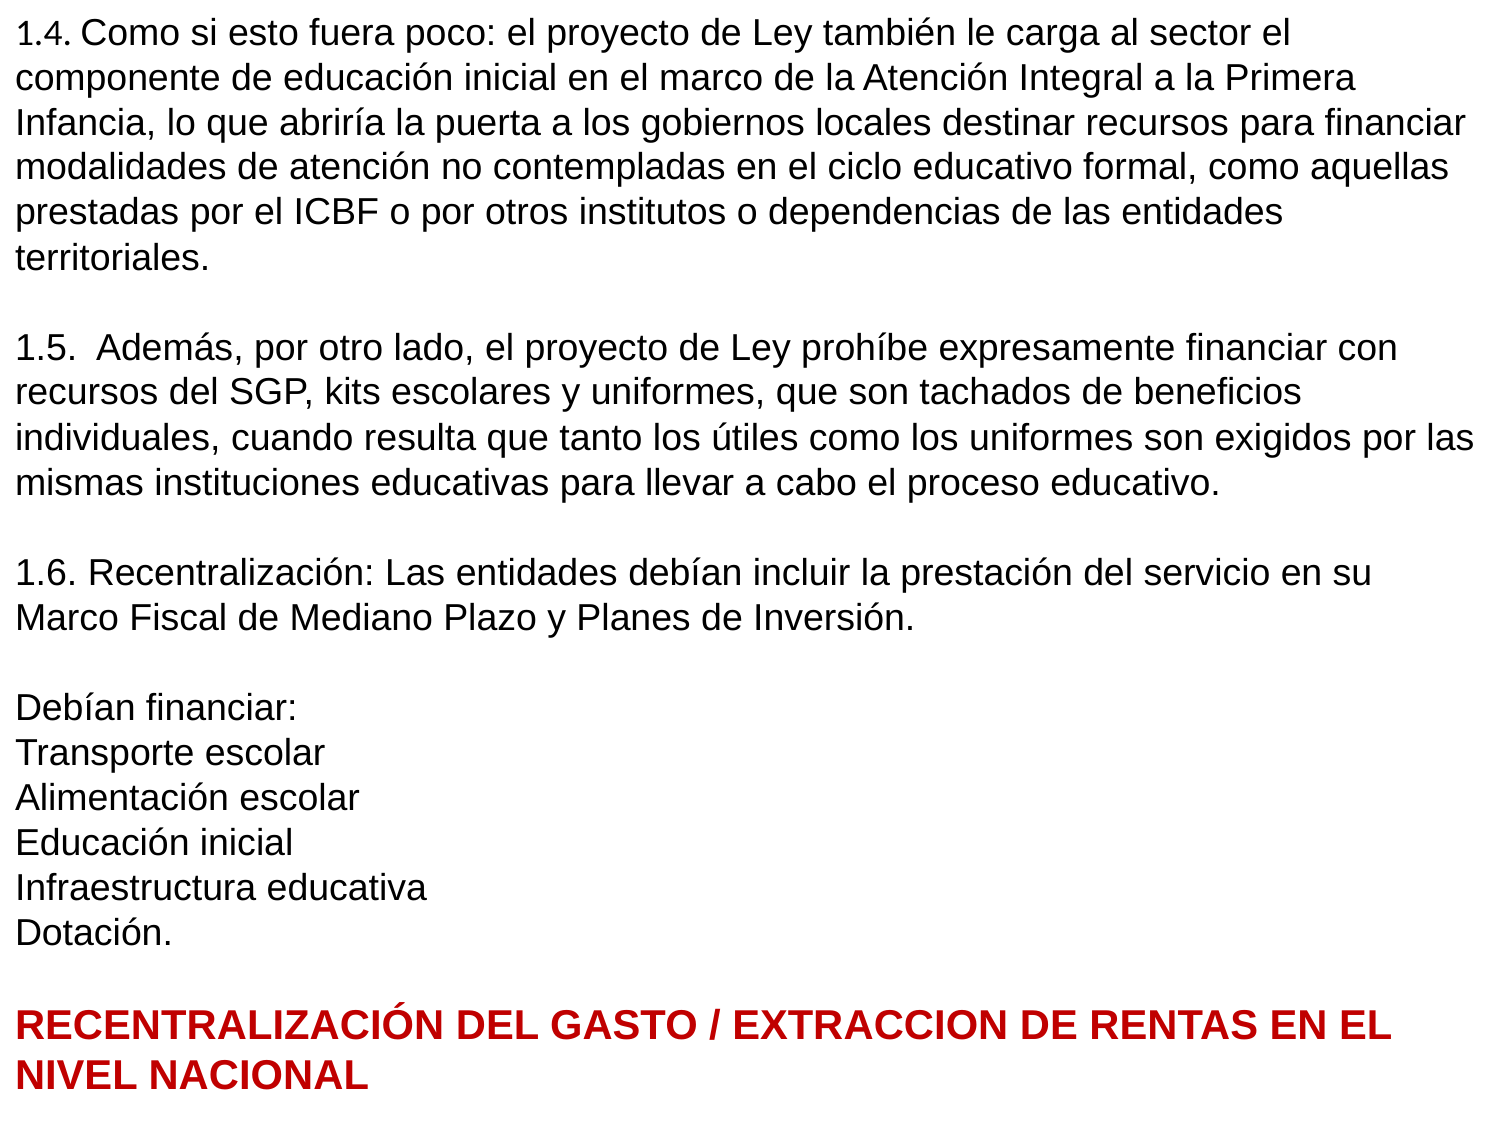

1.4. Como si esto fuera poco: el proyecto de Ley también le carga al sector el componente de educación inicial en el marco de la Atención Integral a la Primera Infancia, lo que abriría la puerta a los gobiernos locales destinar recursos para financiar modalidades de atención no contempladas en el ciclo educativo formal, como aquellas prestadas por el ICBF o por otros institutos o dependencias de las entidades territoriales.
1.5. Además, por otro lado, el proyecto de Ley prohíbe expresamente financiar con recursos del SGP, kits escolares y uniformes, que son tachados de beneficios individuales, cuando resulta que tanto los útiles como los uniformes son exigidos por las mismas instituciones educativas para llevar a cabo el proceso educativo.
1.6. Recentralización: Las entidades debían incluir la prestación del servicio en su Marco Fiscal de Mediano Plazo y Planes de Inversión.
Debían financiar:
Transporte escolar
Alimentación escolar
Educación inicial
Infraestructura educativa
Dotación.
RECENTRALIZACIÓN DEL GASTO / EXTRACCION DE RENTAS EN EL NIVEL NACIONAL